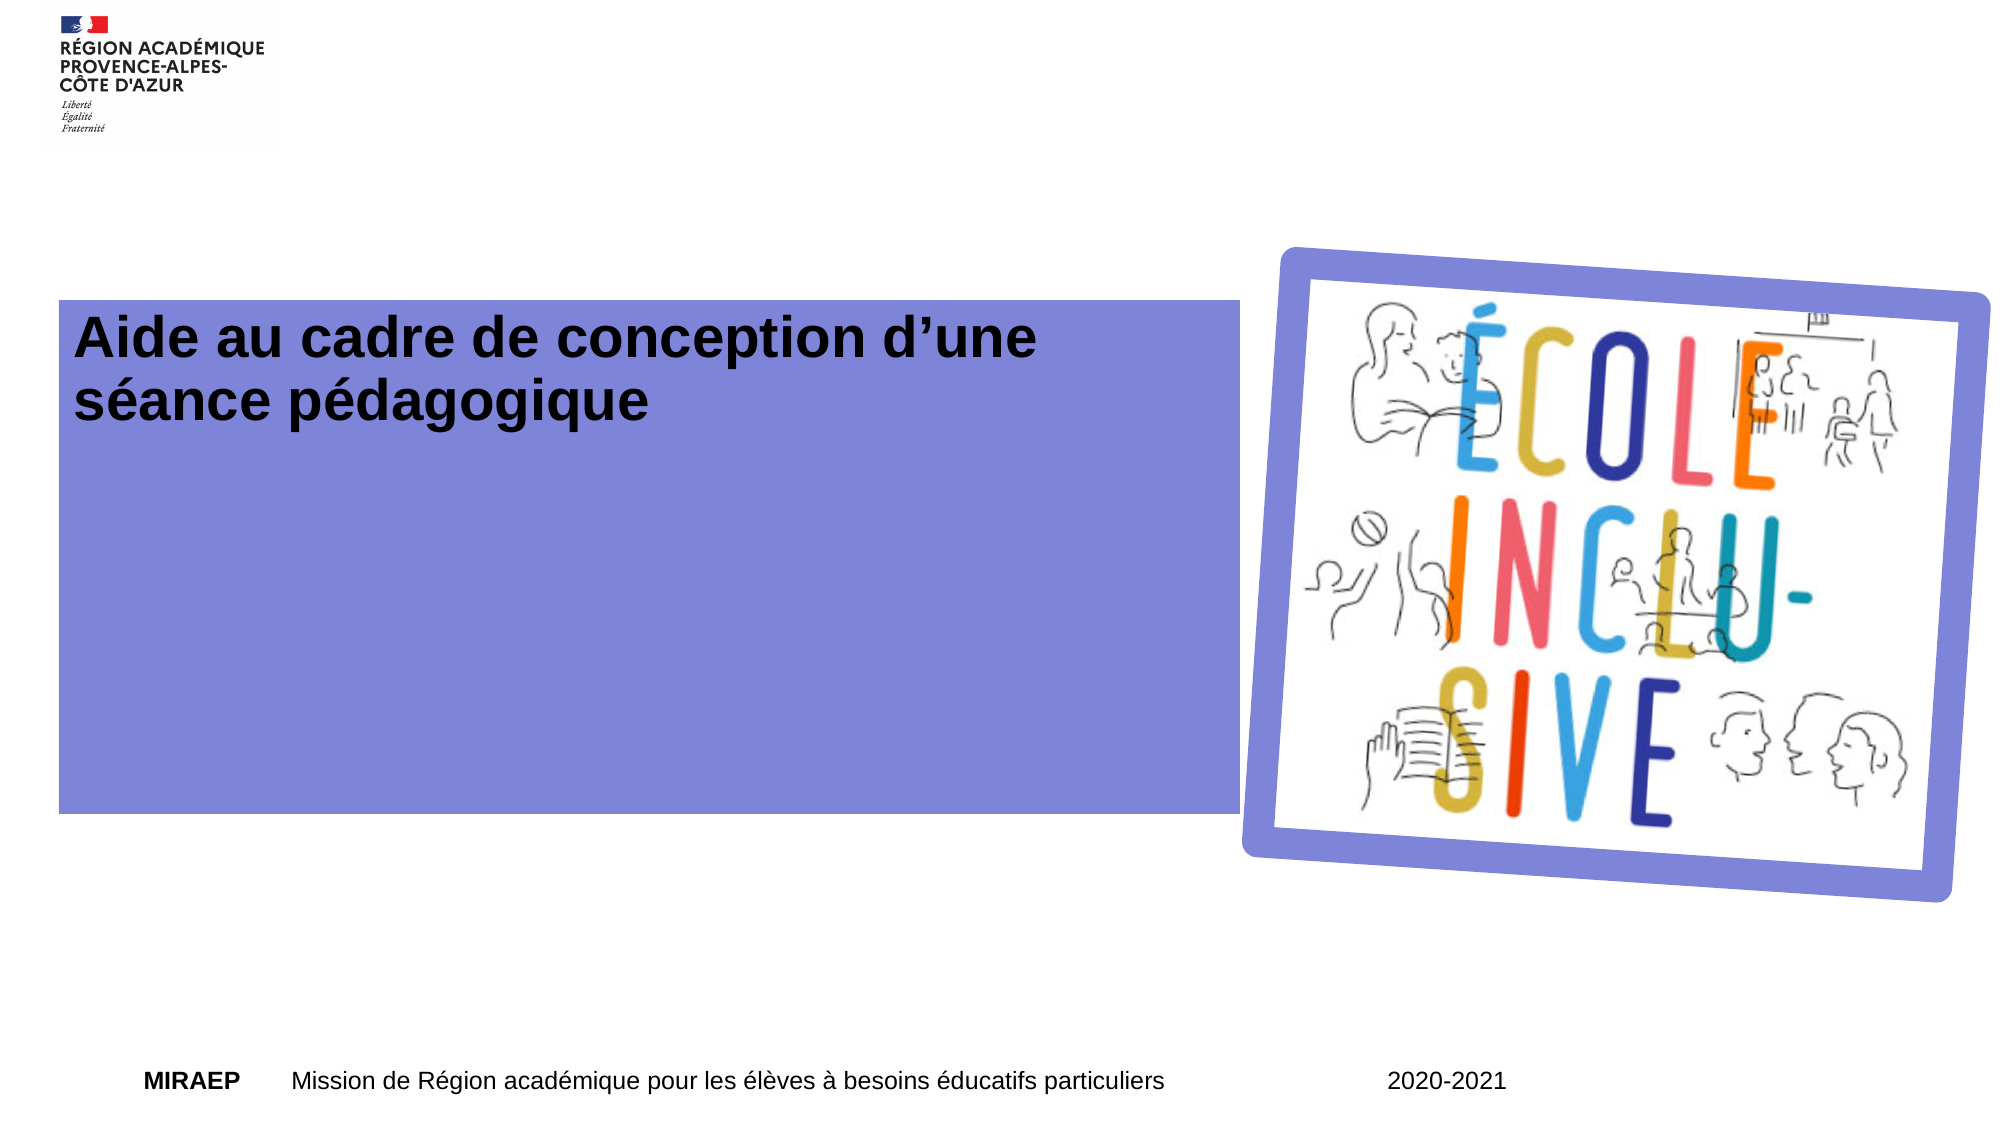

# Aide au cadre de conception d’une séance pédagogique